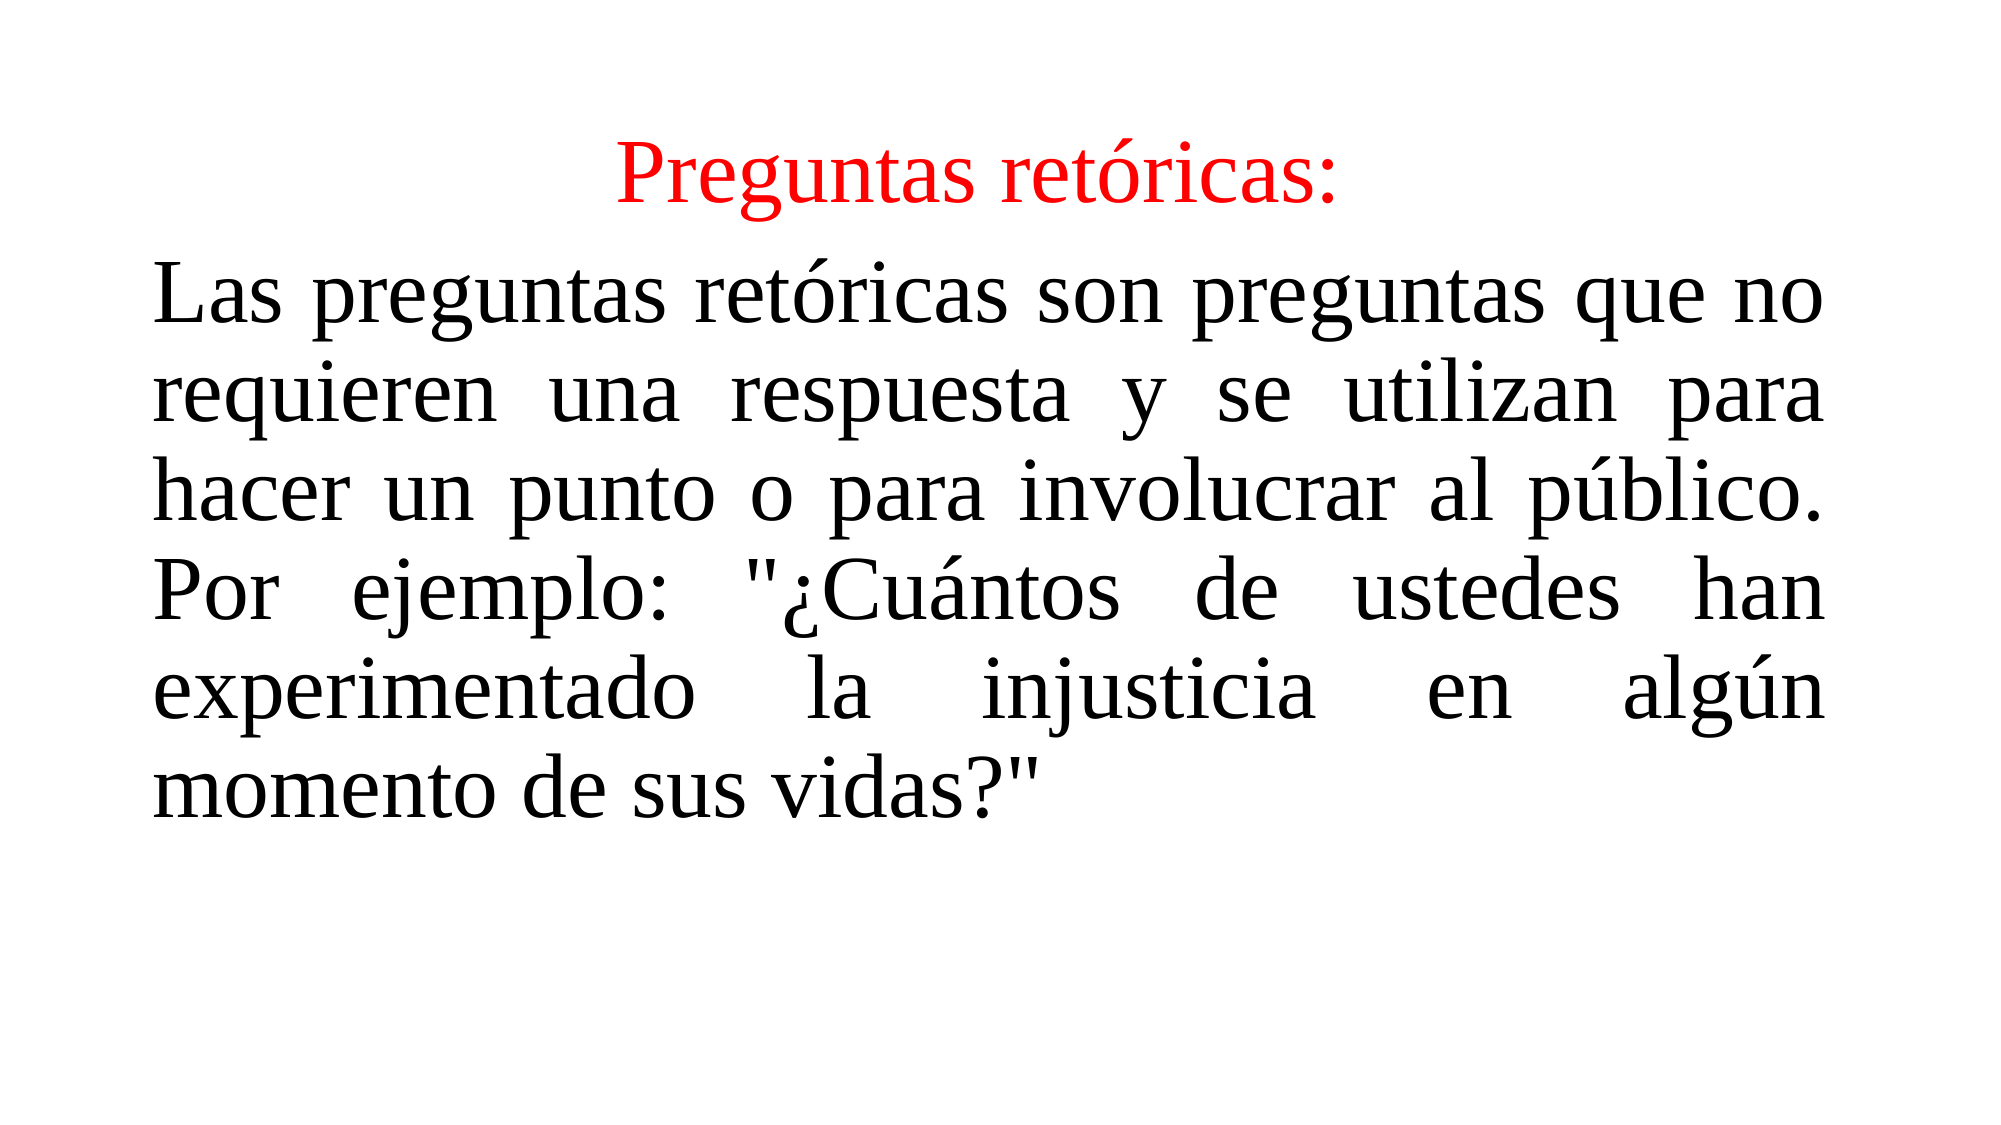

# Preguntas retóricas:
Las preguntas retóricas son preguntas que no requieren una respuesta y se utilizan para hacer un punto o para involucrar al público. Por ejemplo: "¿Cuántos de ustedes han experimentado la injusticia en algún momento de sus vidas?"